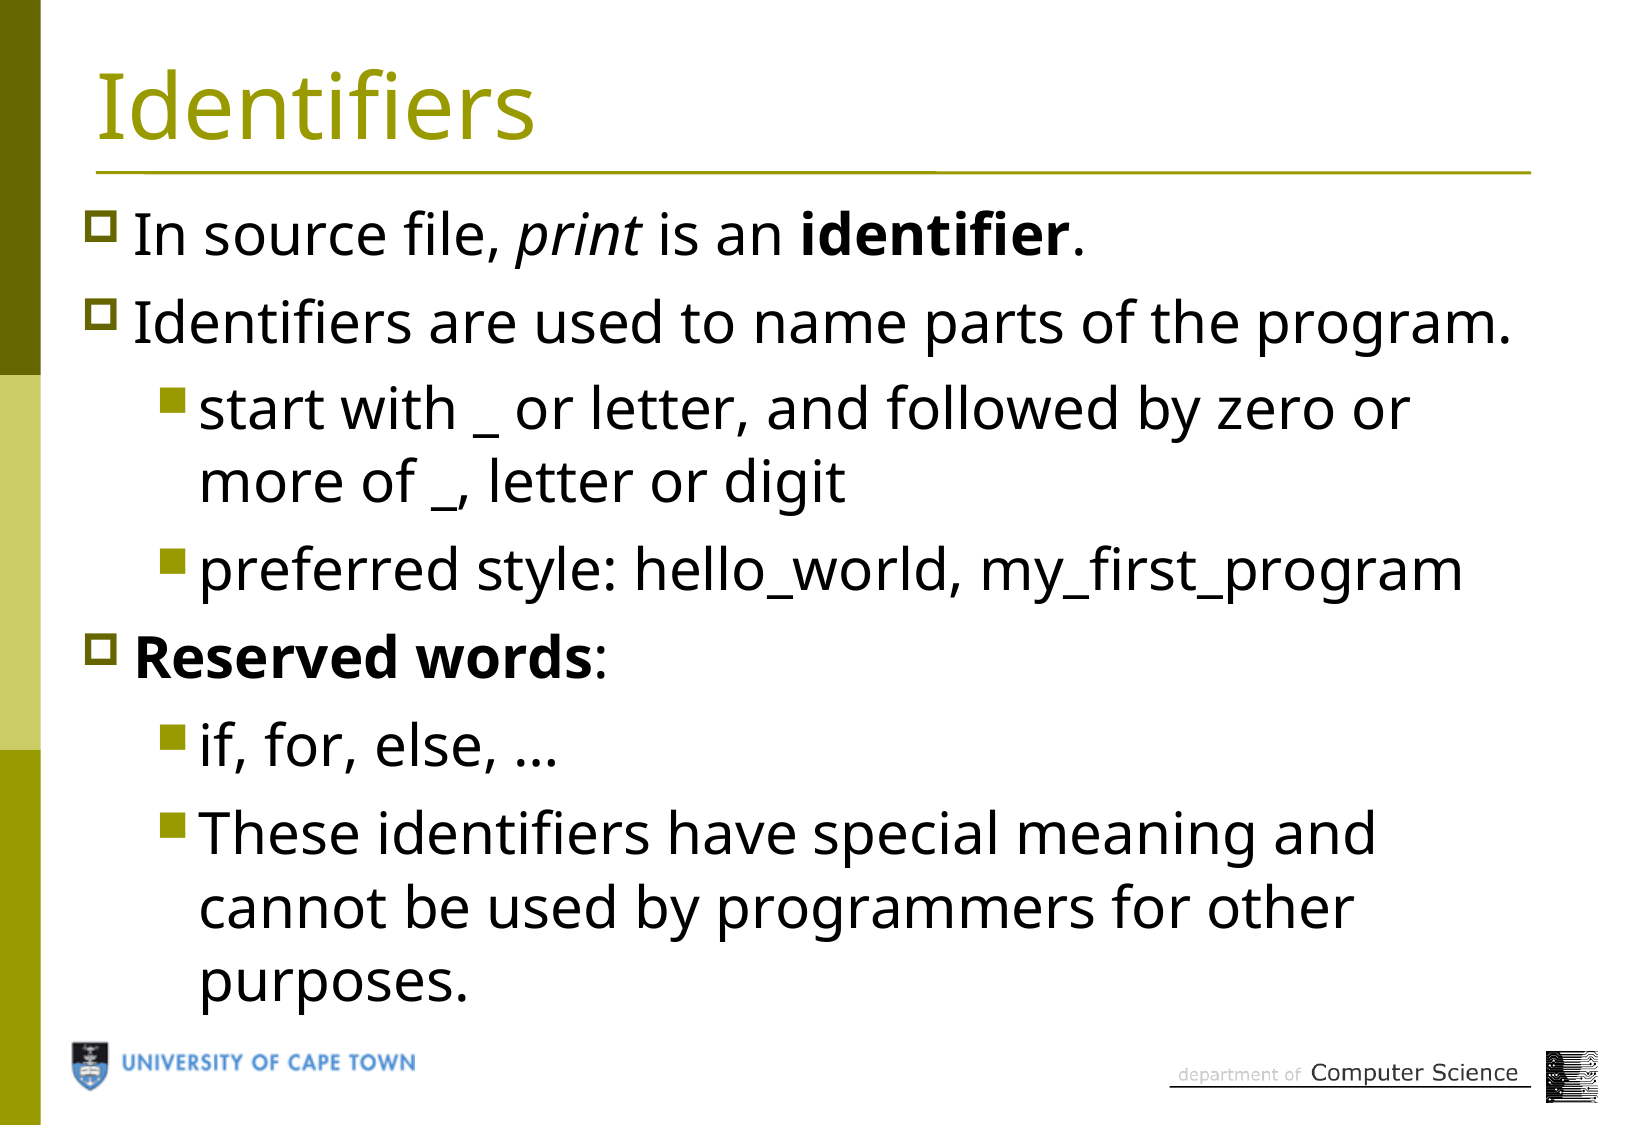

# Identifiers
In source file, print is an identifier.
Identifiers are used to name parts of the program.
start with _ or letter, and followed by zero or more of _, letter or digit
preferred style: hello_world, my_first_program
Reserved words:
if, for, else, …
These identifiers have special meaning and cannot be used by programmers for other purposes.